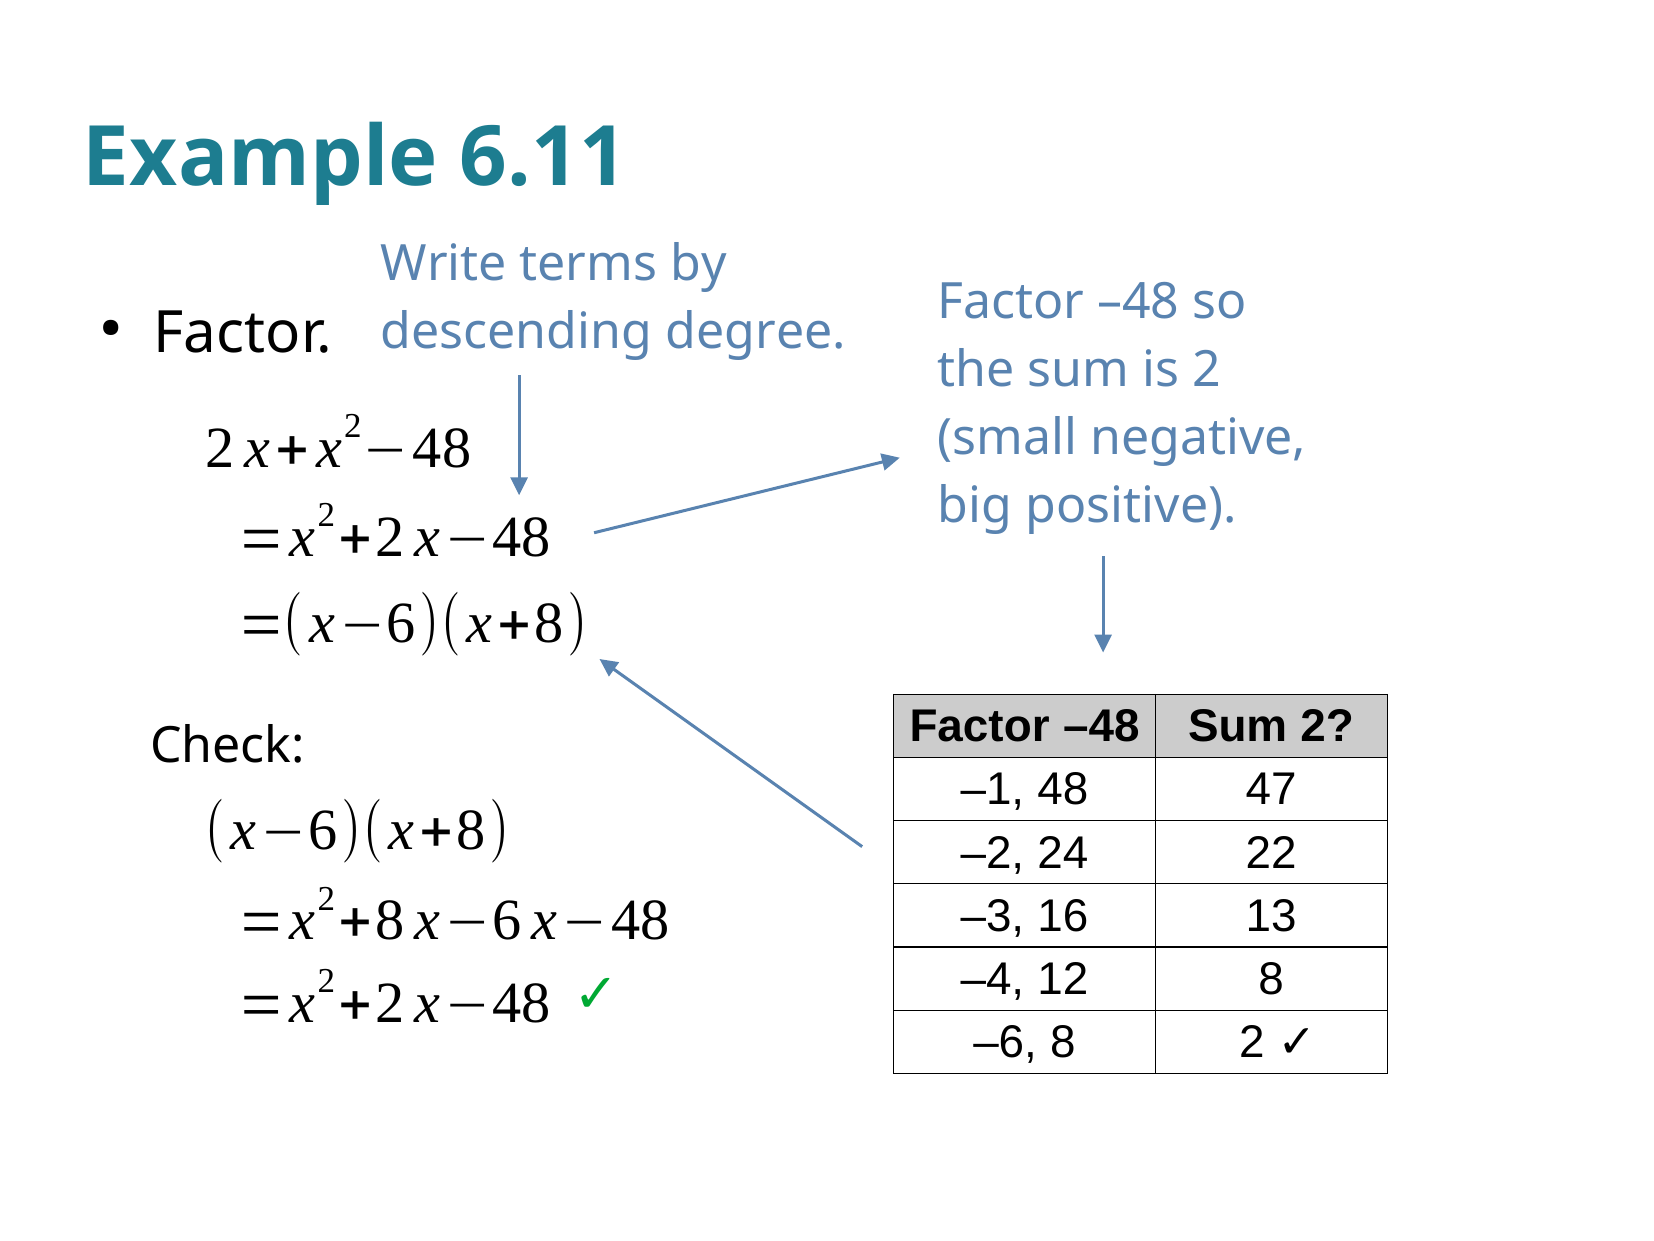

# Example 6.11
Write terms by descending degree.
Factor –48 so
the sum is 2 (small negative, big positive).
Factor.
| Factor –48 | Sum 2? |
| --- | --- |
| –1, 48 | 47 |
| –2, 24 | 22 |
| –3, 16 | 13 |
| –4, 12 | 8 |
| –6, 8 | 2 ✓ |
Check:
✓